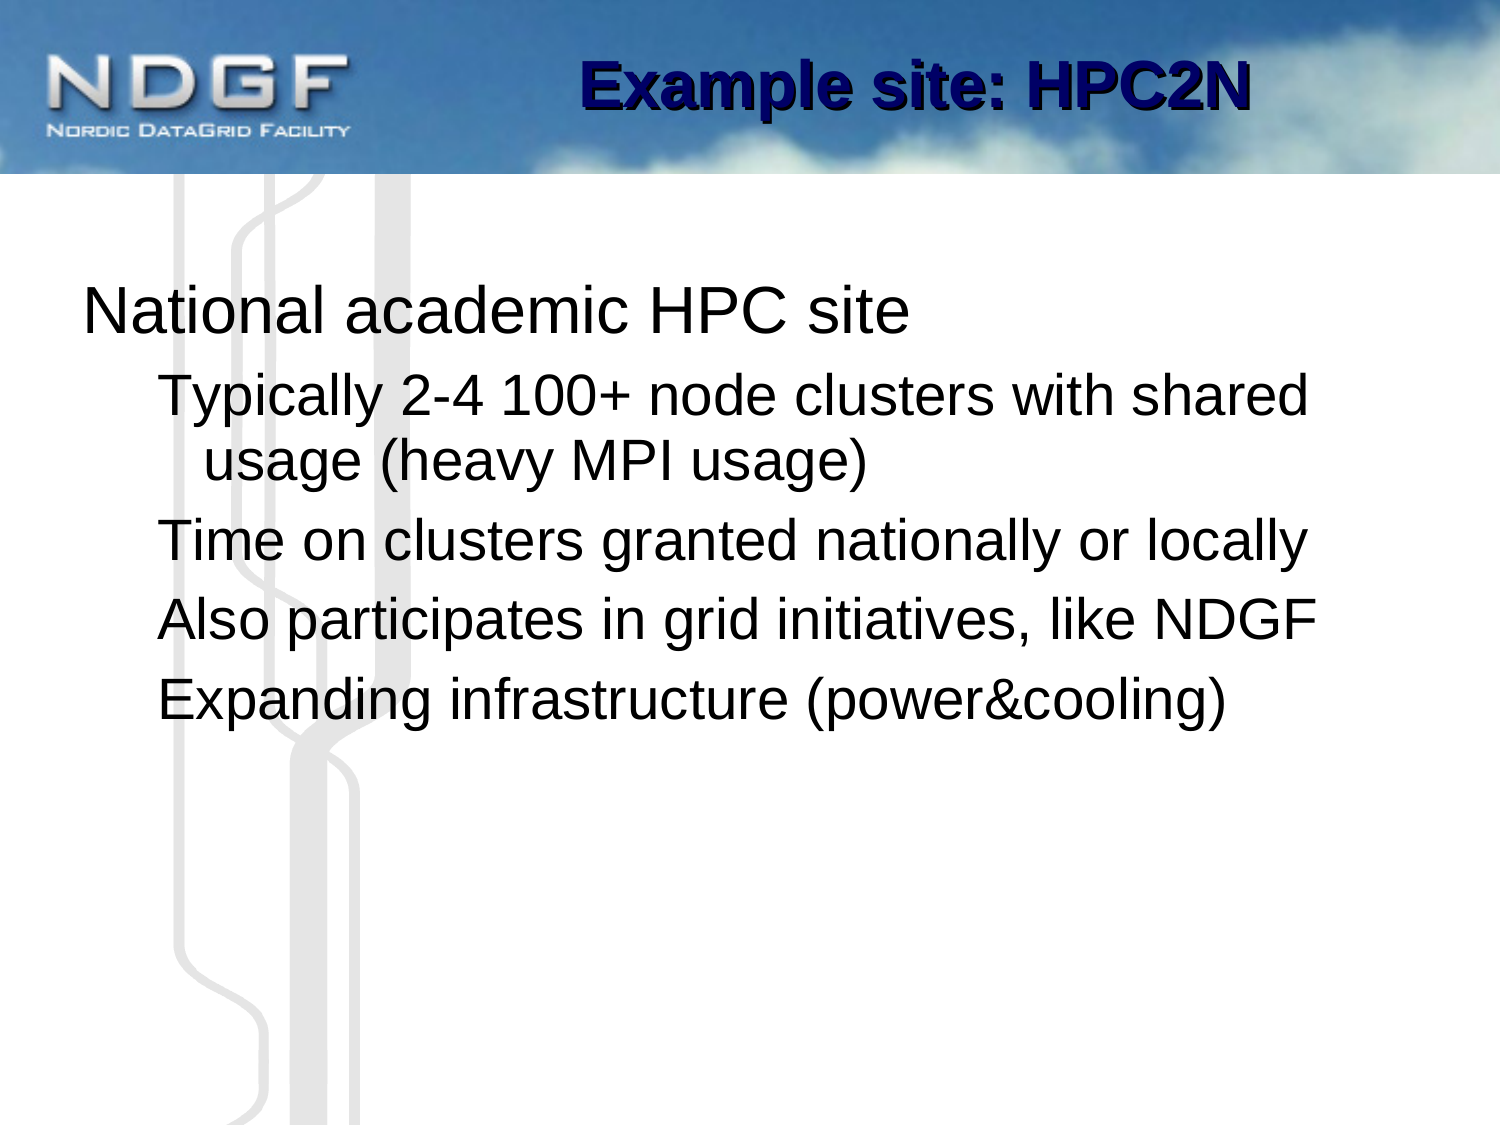

# Example site: HPC2N
National academic HPC site
Typically 2-4 100+ node clusters with shared usage (heavy MPI usage)
Time on clusters granted nationally or locally
Also participates in grid initiatives, like NDGF
Expanding infrastructure (power&cooling)